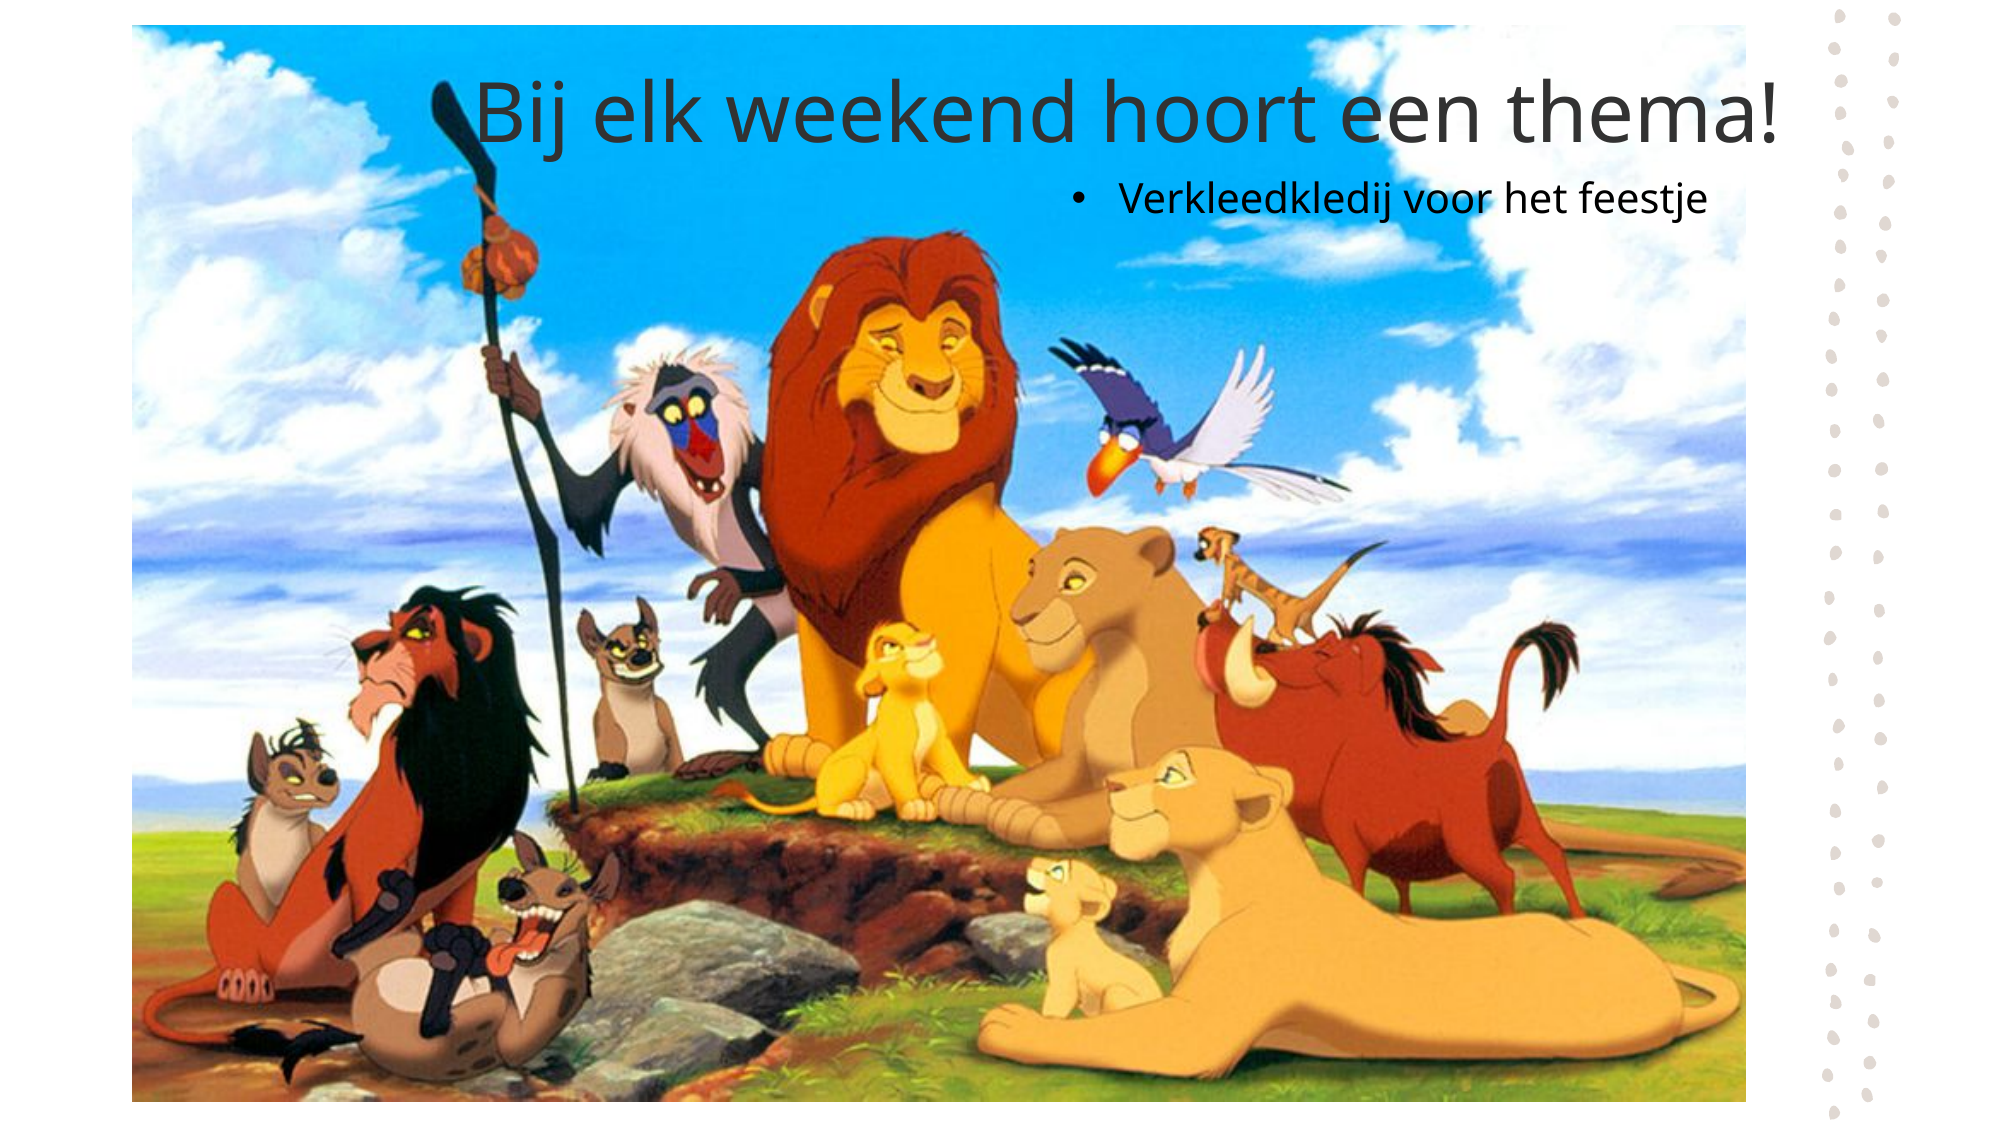

# Bij elk weekend hoort een thema!
Verkleedkledij voor het feestje